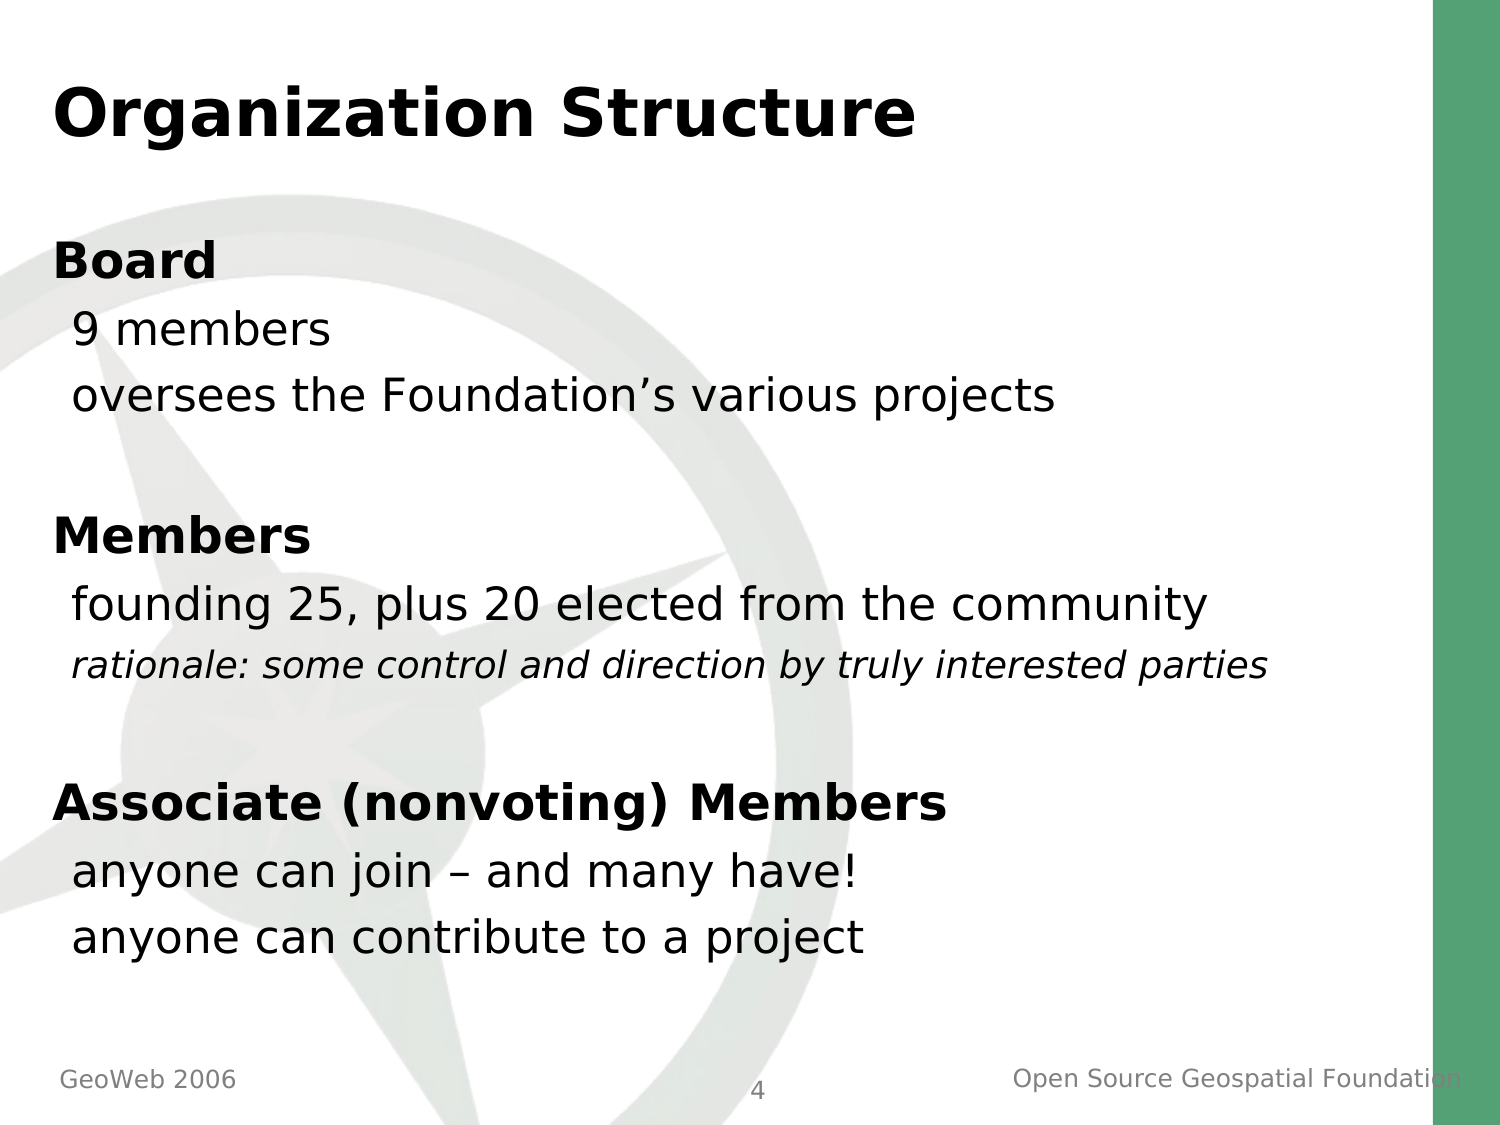

# Organization Structure
Board
9 members
oversees the Foundation’s various projects
Members
founding 25, plus 20 elected from the community
rationale: some control and direction by truly interested parties
Associate (nonvoting) Members
anyone can join – and many have!
anyone can contribute to a project
Title of the presentation